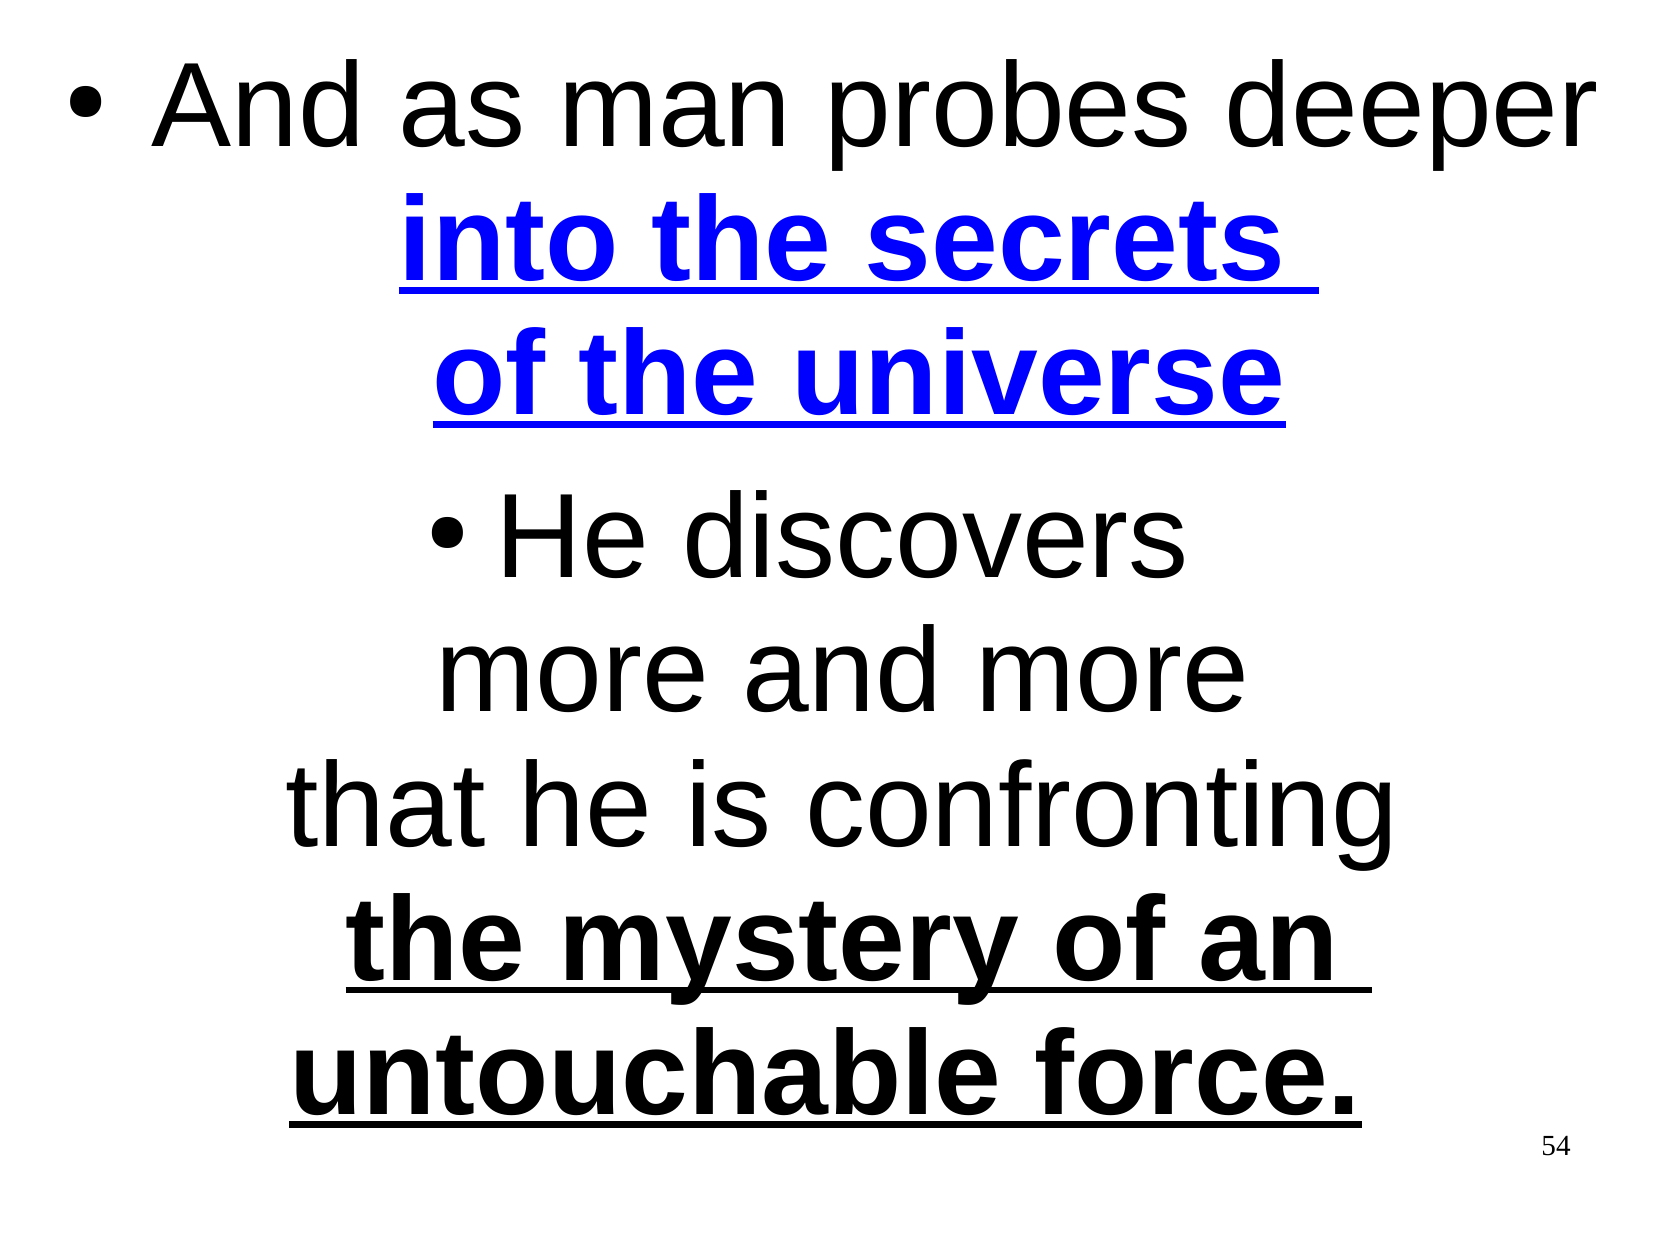

# And as man probes deeper into the secrets of the universe
He discovers
more and more
that he is confronting
the mystery of an
untouchable force.
54